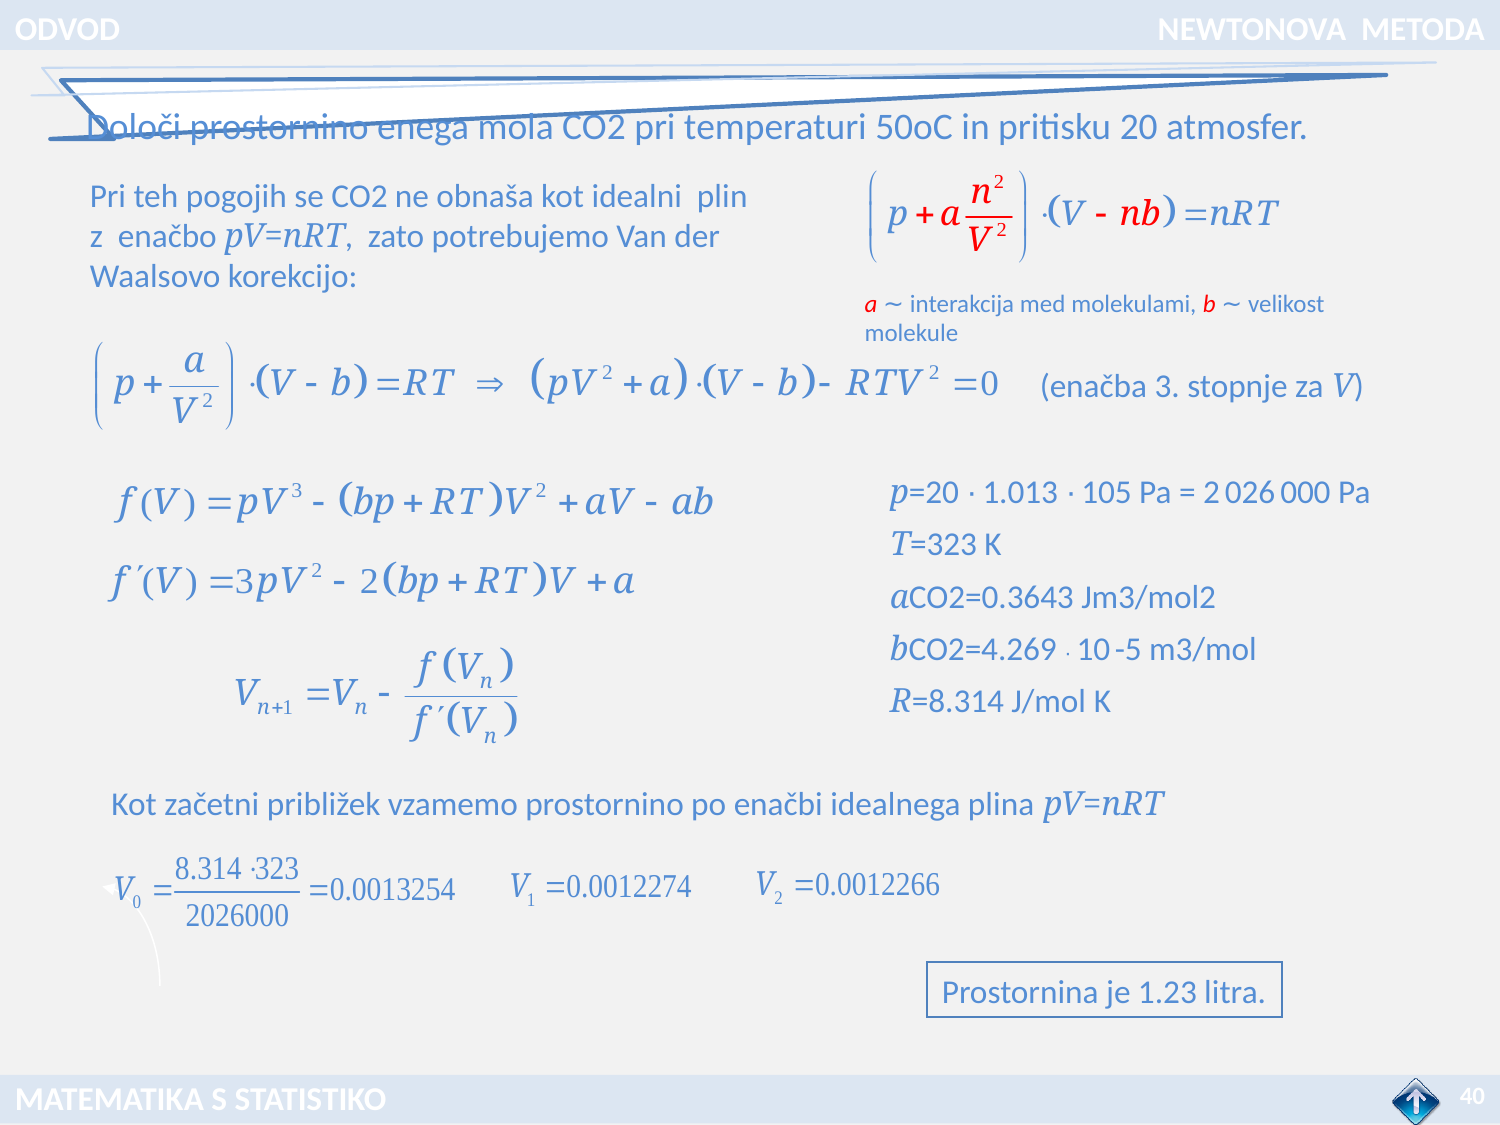

ODVOD
NEWTONOVA METODA
Določi prostornino enega mola CO2 pri temperaturi 50oC in pritisku 20 atmosfer.
Pri teh pogojih se CO2 ne obnaša kot idealni plin z enačbo pV=nRT, zato potrebujemo Van der Waalsovo korekcijo:
a ∼ interakcija med molekulami, b ∼ velikost molekule
(enačba 3. stopnje za V)
p=20 · 1.013 · 105 Pa = 2 026 000 Pa
T=323 K
aCO2=0.3643 Jm3/mol2
bCO2=4.269 · 10 -5 m3/mol
R=8.314 J/mol K
Kot začetni približek vzamemo prostornino po enačbi idealnega plina pV=nRT
Prostornina je 1.23 litra.
MATEMATIKA S STATISTIKO